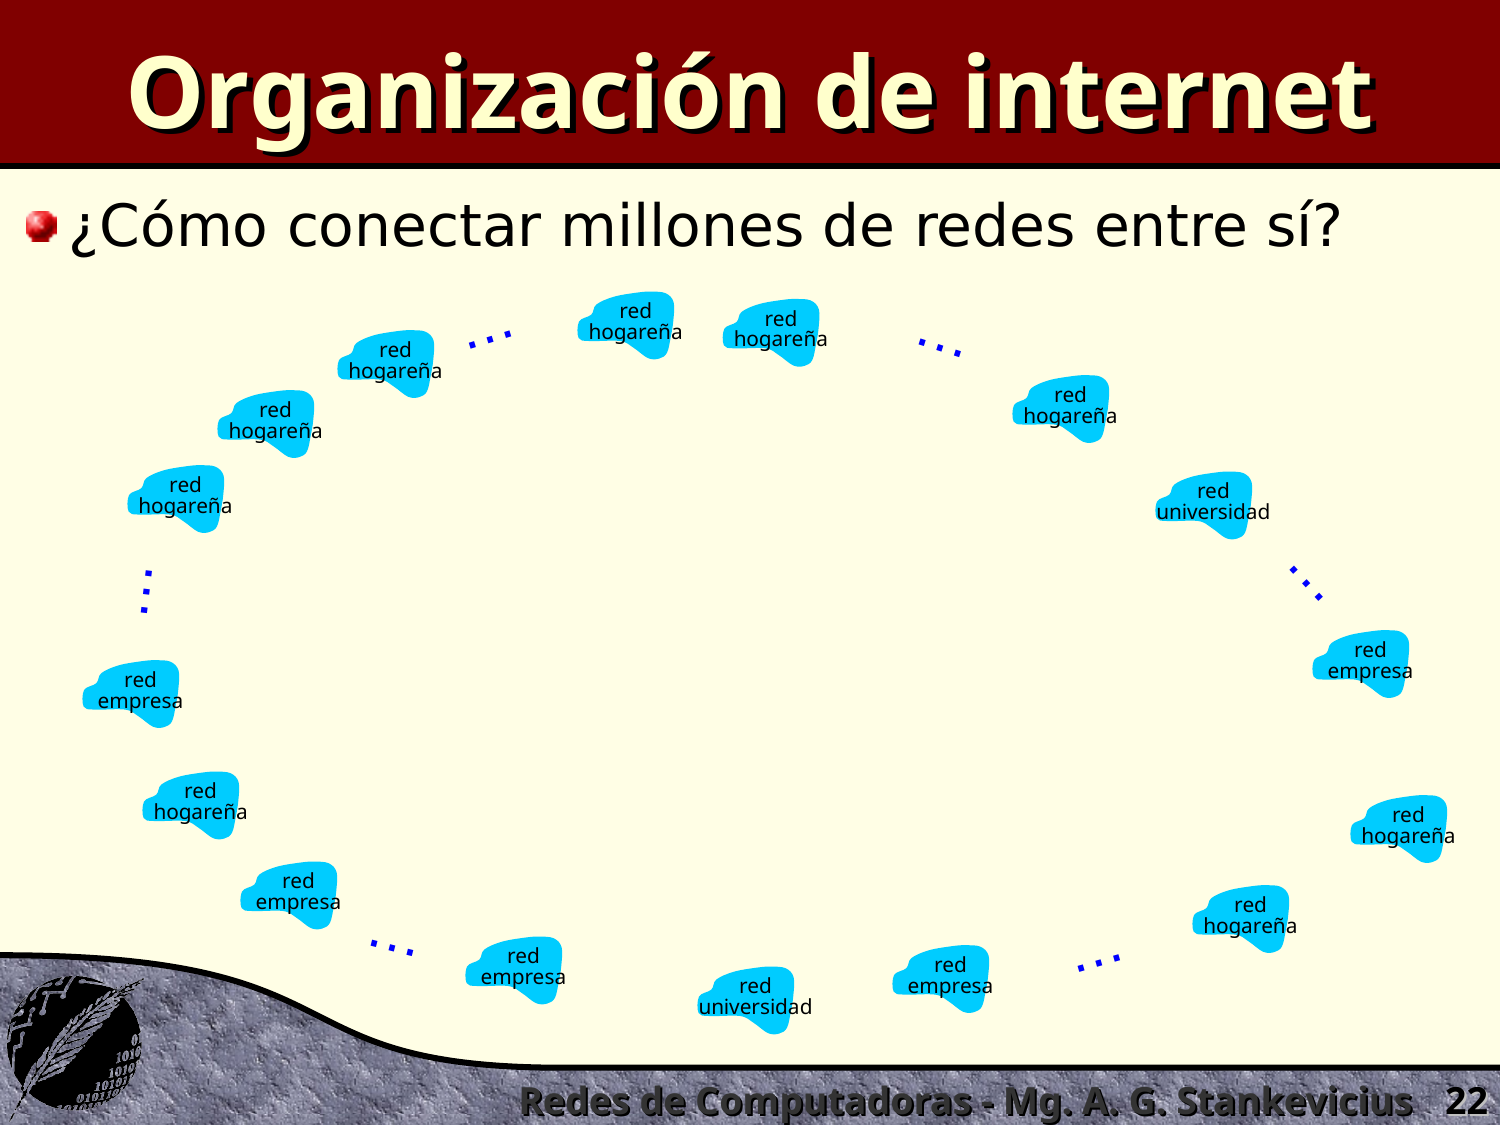

# Organización de internet
¿Cómo conectar millones de redes entre sí?
…
…
red
hogareña
red
hogareña
red
hogareña
red
hogareña
red
hogareña
red
hogareña
red
universidad
…
…
red
empresa
red
empresa
red
hogareña
red
hogareña
red
empresa
red
hogareña
…
red
empresa
…
red
empresa
red
universidad
22